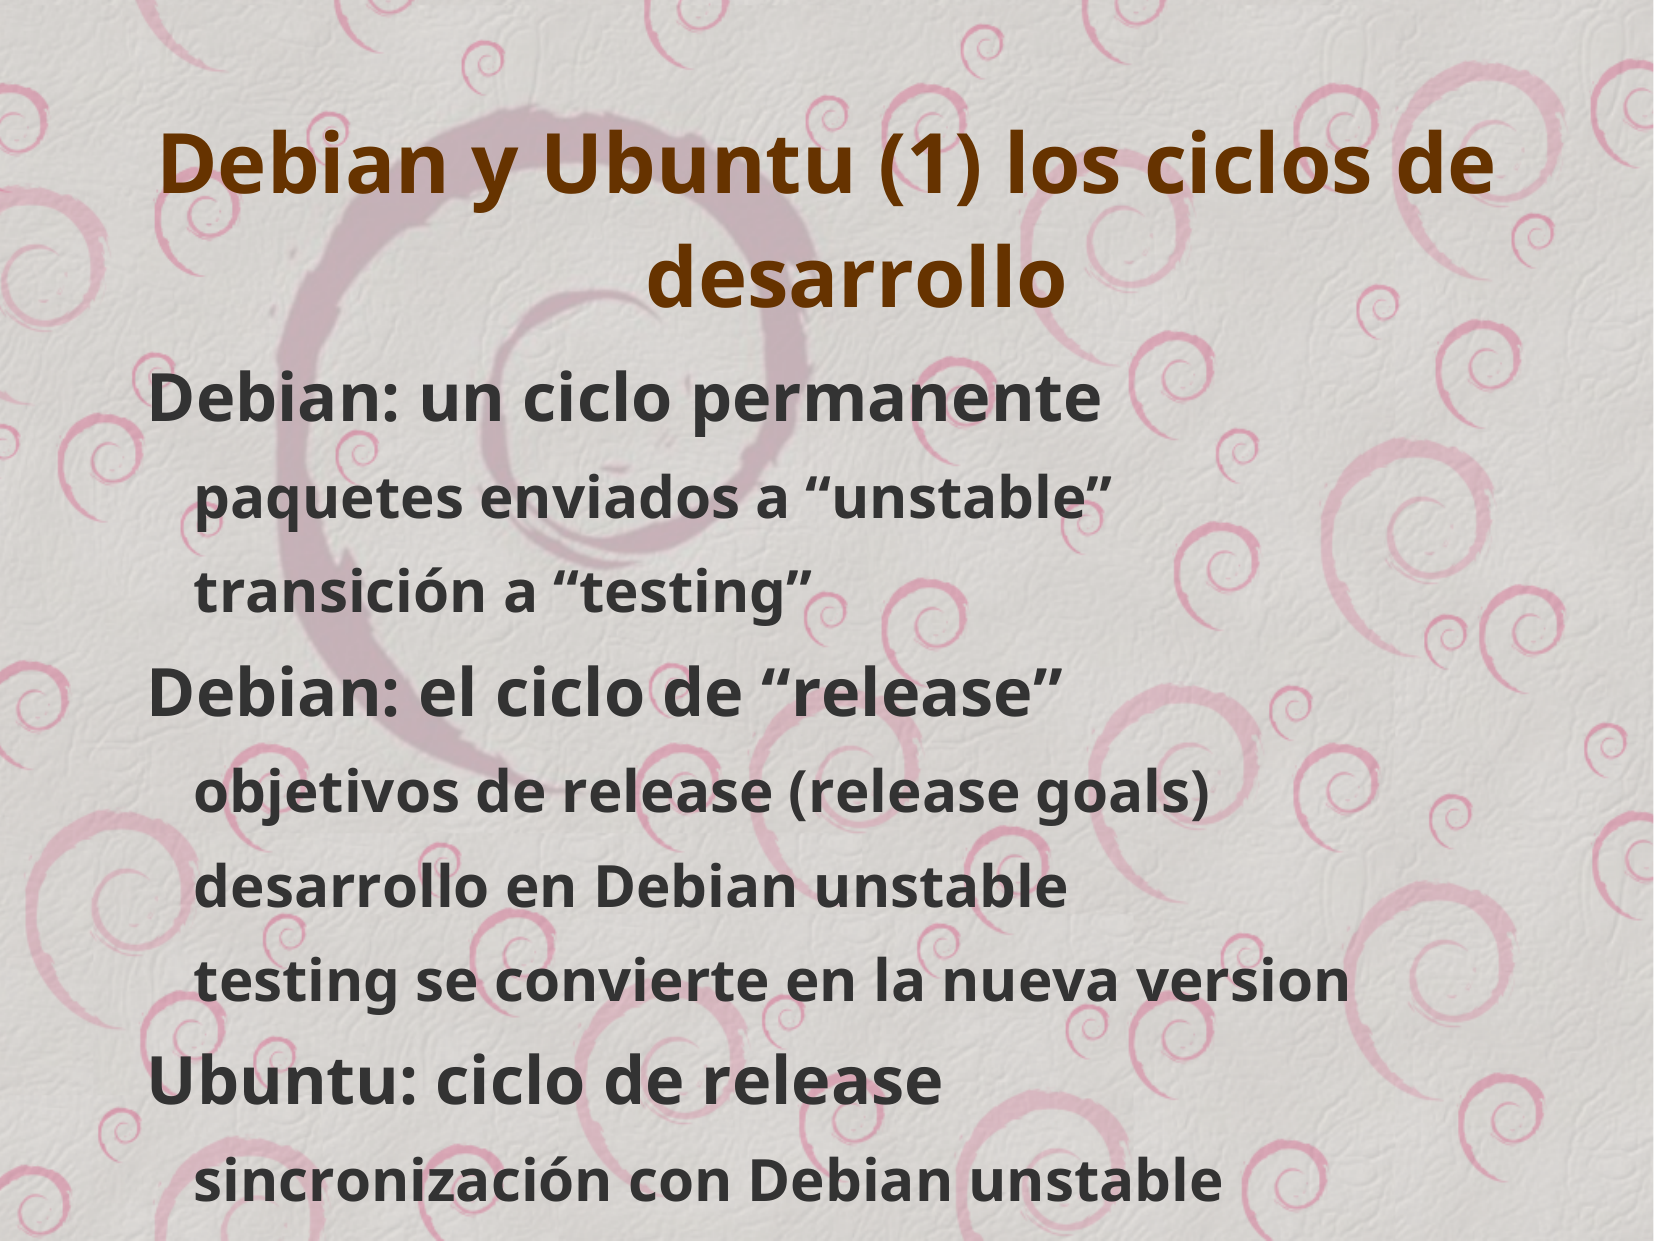

# Debian y Ubuntu (1) los ciclos de desarrollo
Debian: un ciclo permanente
paquetes enviados a “unstable”
transición a “testing”
Debian: el ciclo de “release”
objetivos de release (release goals)
desarrollo en Debian unstable
testing se convierte en la nueva version
Ubuntu: ciclo de release
sincronización con Debian unstable
desarrollo, pruebas... y release